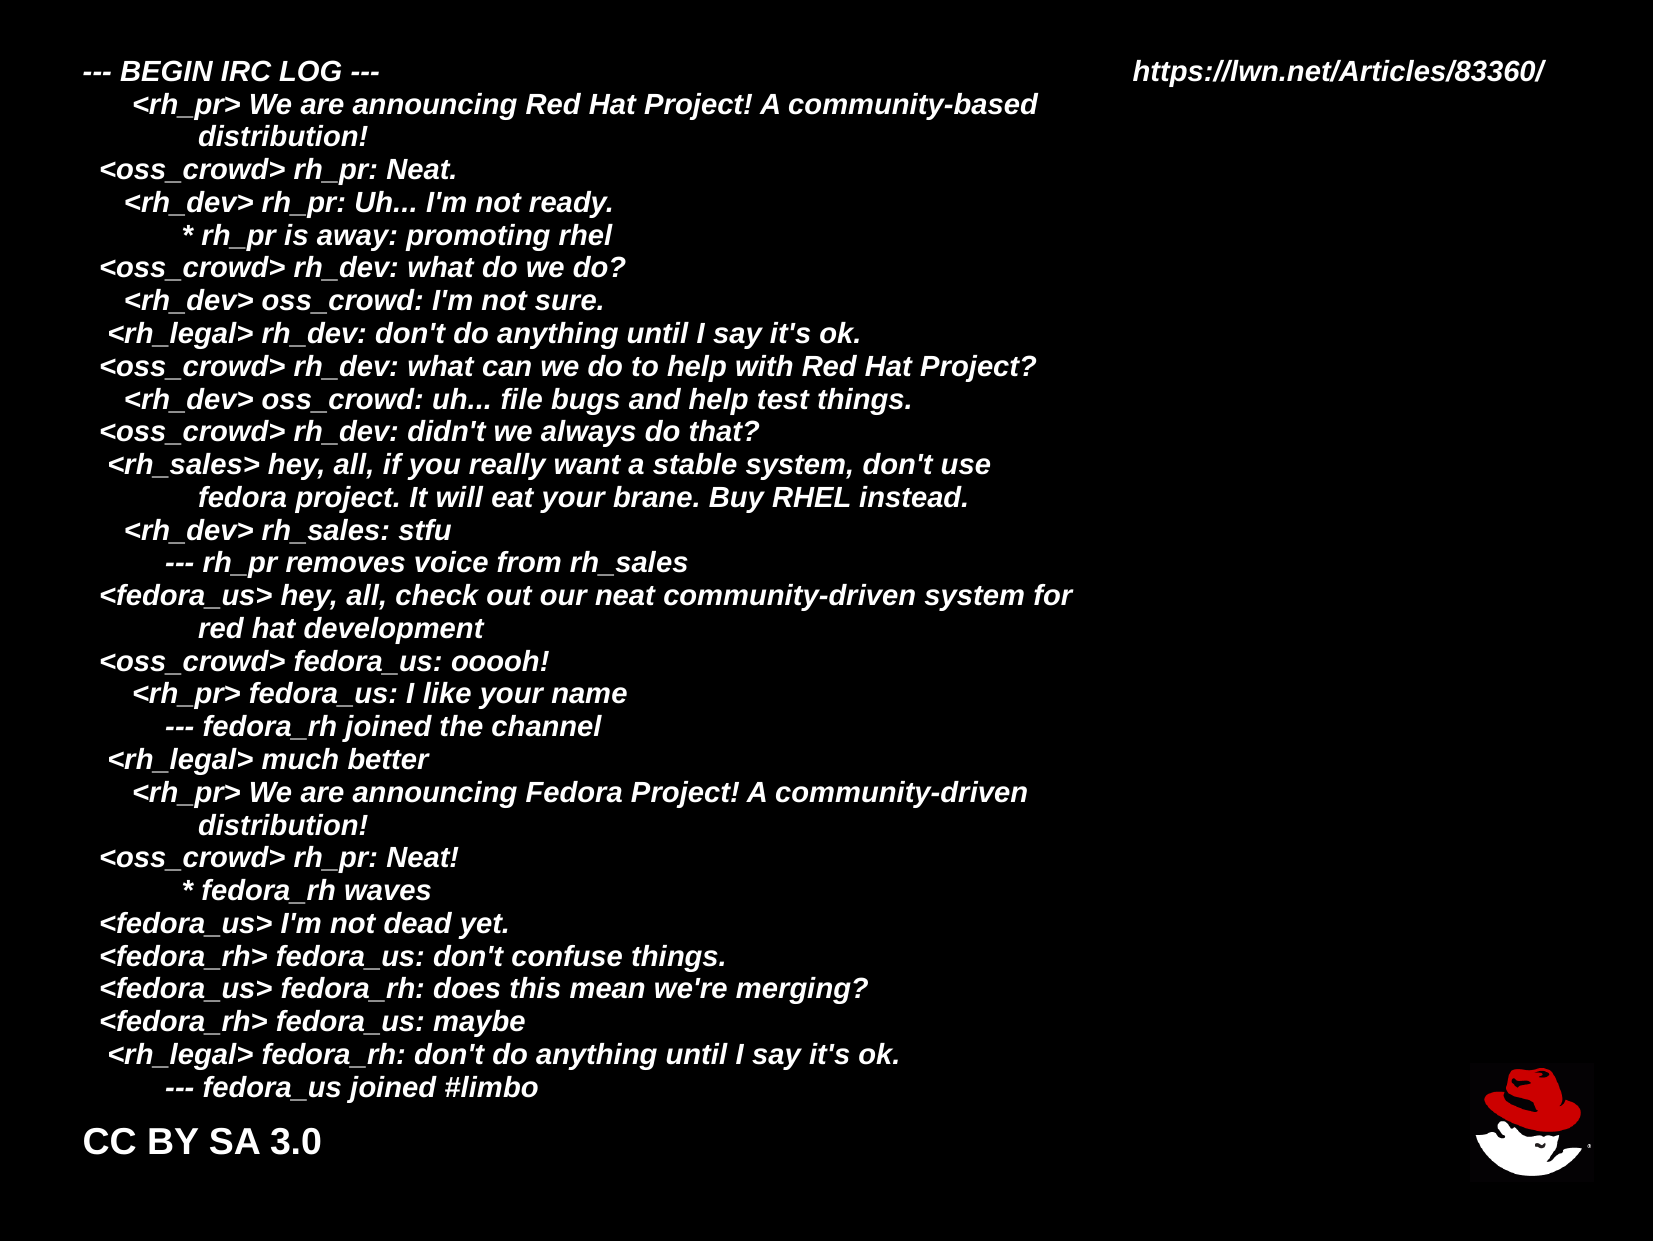

# --- BEGIN IRC LOG --- 										https://lwn.net/Articles/83360/
 <rh_pr> We are announcing Red Hat Project! A community-based
 distribution!
 <oss_crowd> rh_pr: Neat.
 <rh_dev> rh_pr: Uh... I'm not ready.
 * rh_pr is away: promoting rhel
 <oss_crowd> rh_dev: what do we do?
 <rh_dev> oss_crowd: I'm not sure.
 <rh_legal> rh_dev: don't do anything until I say it's ok.
 <oss_crowd> rh_dev: what can we do to help with Red Hat Project?
 <rh_dev> oss_crowd: uh... file bugs and help test things.
 <oss_crowd> rh_dev: didn't we always do that?
 <rh_sales> hey, all, if you really want a stable system, don't use
 fedora project. It will eat your brane. Buy RHEL instead.
 <rh_dev> rh_sales: stfu
 --- rh_pr removes voice from rh_sales
 <fedora_us> hey, all, check out our neat community-driven system for
 red hat development
 <oss_crowd> fedora_us: ooooh!
 <rh_pr> fedora_us: I like your name
 --- fedora_rh joined the channel
 <rh_legal> much better
 <rh_pr> We are announcing Fedora Project! A community-driven
 distribution!
 <oss_crowd> rh_pr: Neat!
 * fedora_rh waves
 <fedora_us> I'm not dead yet.
 <fedora_rh> fedora_us: don't confuse things.
 <fedora_us> fedora_rh: does this mean we're merging?
 <fedora_rh> fedora_us: maybe
 <rh_legal> fedora_rh: don't do anything until I say it's ok.
 --- fedora_us joined #limbo
CC BY SA 3.0